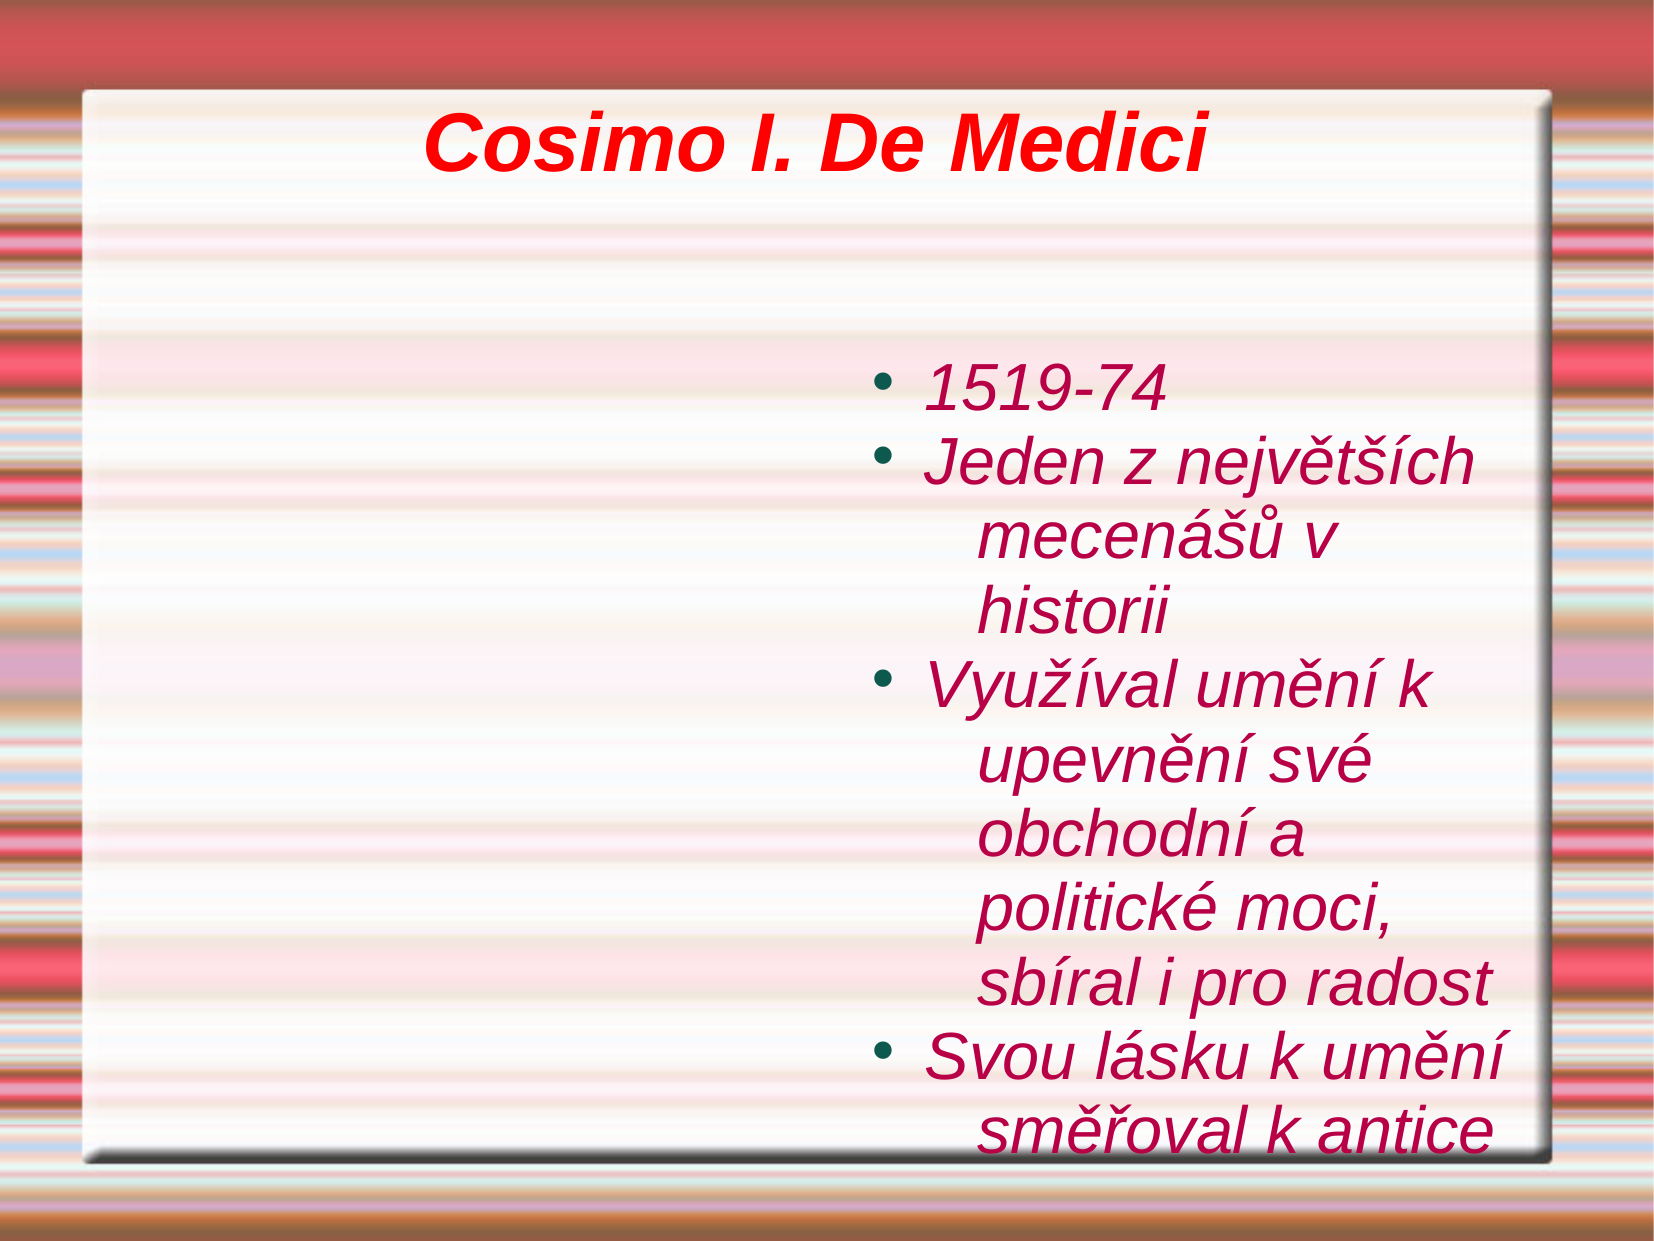

# Cosimo I. De Medici
1519-74
Jeden z největších mecenášů v historii
Využíval umění k upevnění své obchodní a politické moci, sbíral i pro radost
Svou lásku k umění směřoval k antice